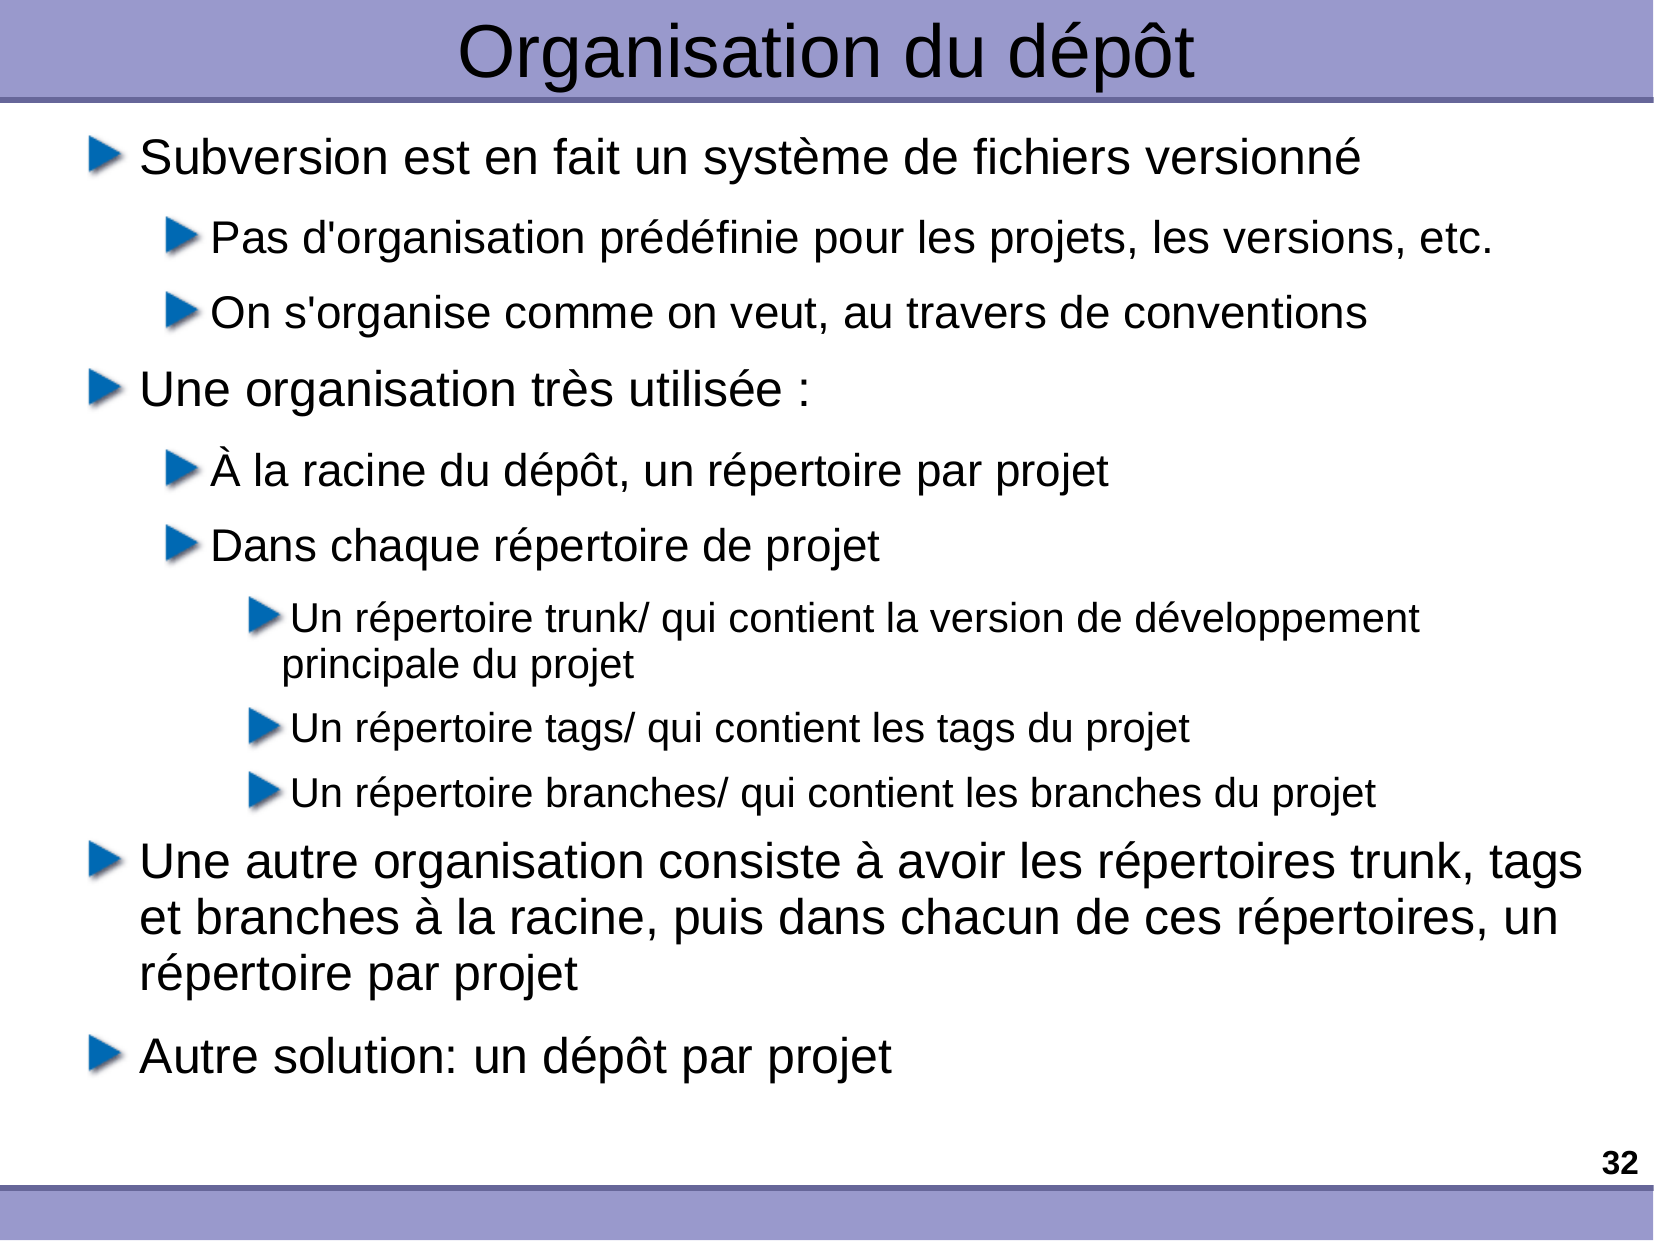

# Organisation du dépôt
Subversion est en fait un système de fichiers versionné
Pas d'organisation prédéfinie pour les projets, les versions, etc.
On s'organise comme on veut, au travers de conventions
Une organisation très utilisée :
À la racine du dépôt, un répertoire par projet
Dans chaque répertoire de projet
Un répertoire trunk/ qui contient la version de développement principale du projet
Un répertoire tags/ qui contient les tags du projet
Un répertoire branches/ qui contient les branches du projet
Une autre organisation consiste à avoir les répertoires trunk, tags et branches à la racine, puis dans chacun de ces répertoires, un répertoire par projet
Autre solution: un dépôt par projet